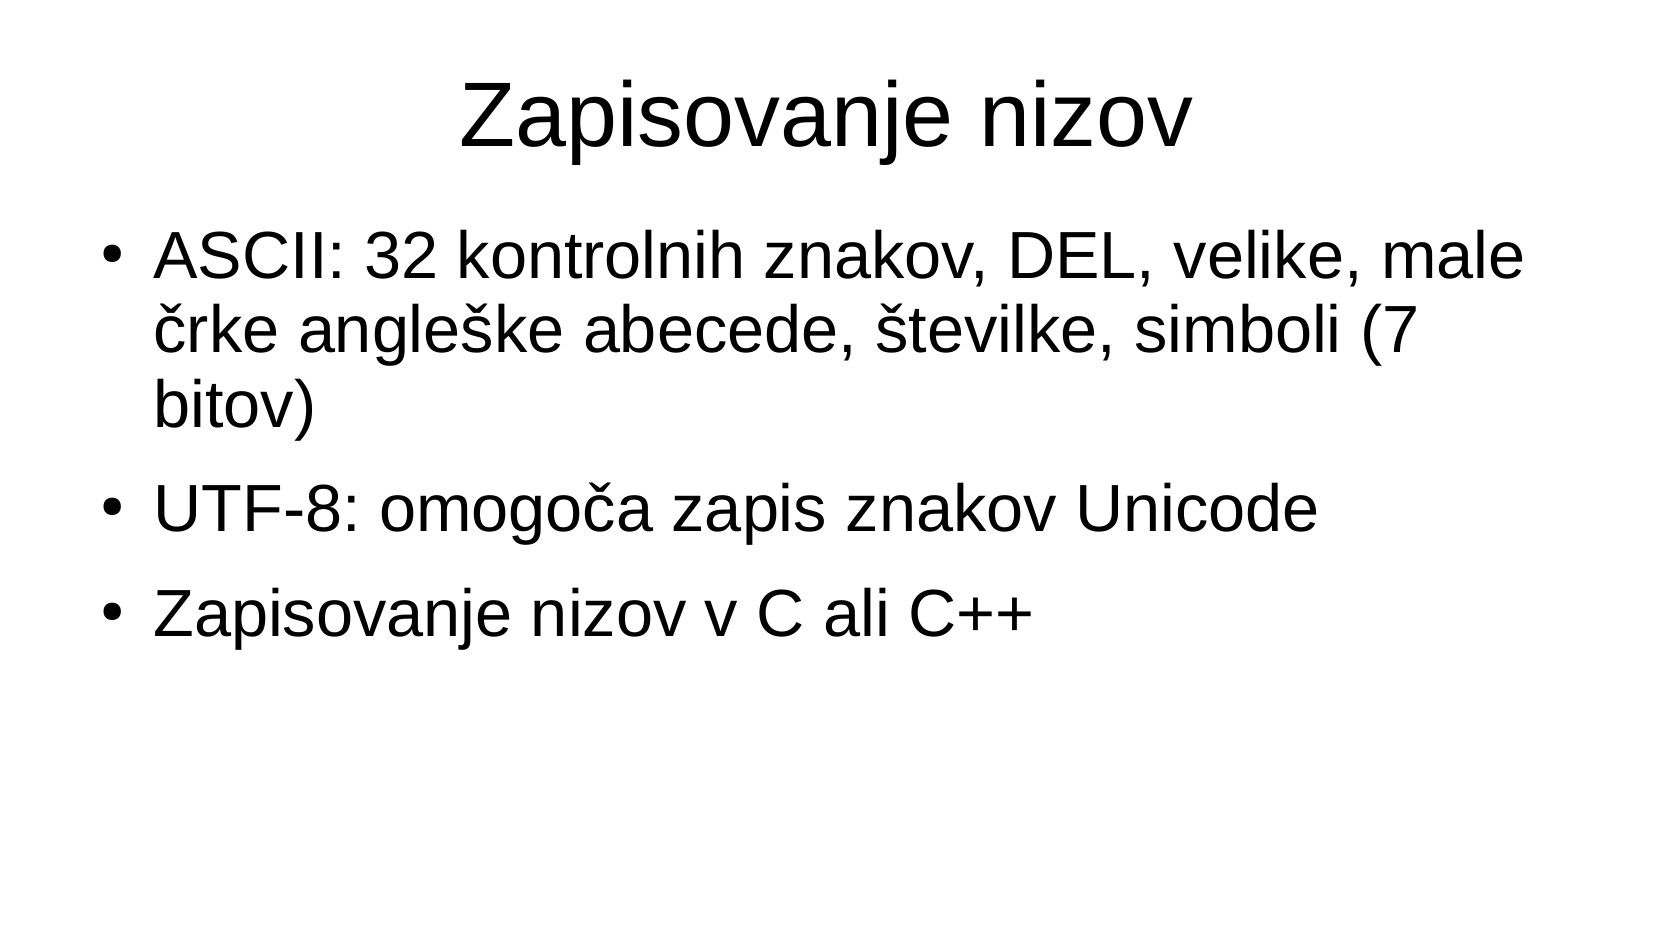

# Zapisovanje nizov
ASCII: 32 kontrolnih znakov, DEL, velike, male črke angleške abecede, številke, simboli (7 bitov)
UTF-8: omogoča zapis znakov Unicode
Zapisovanje nizov v C ali C++